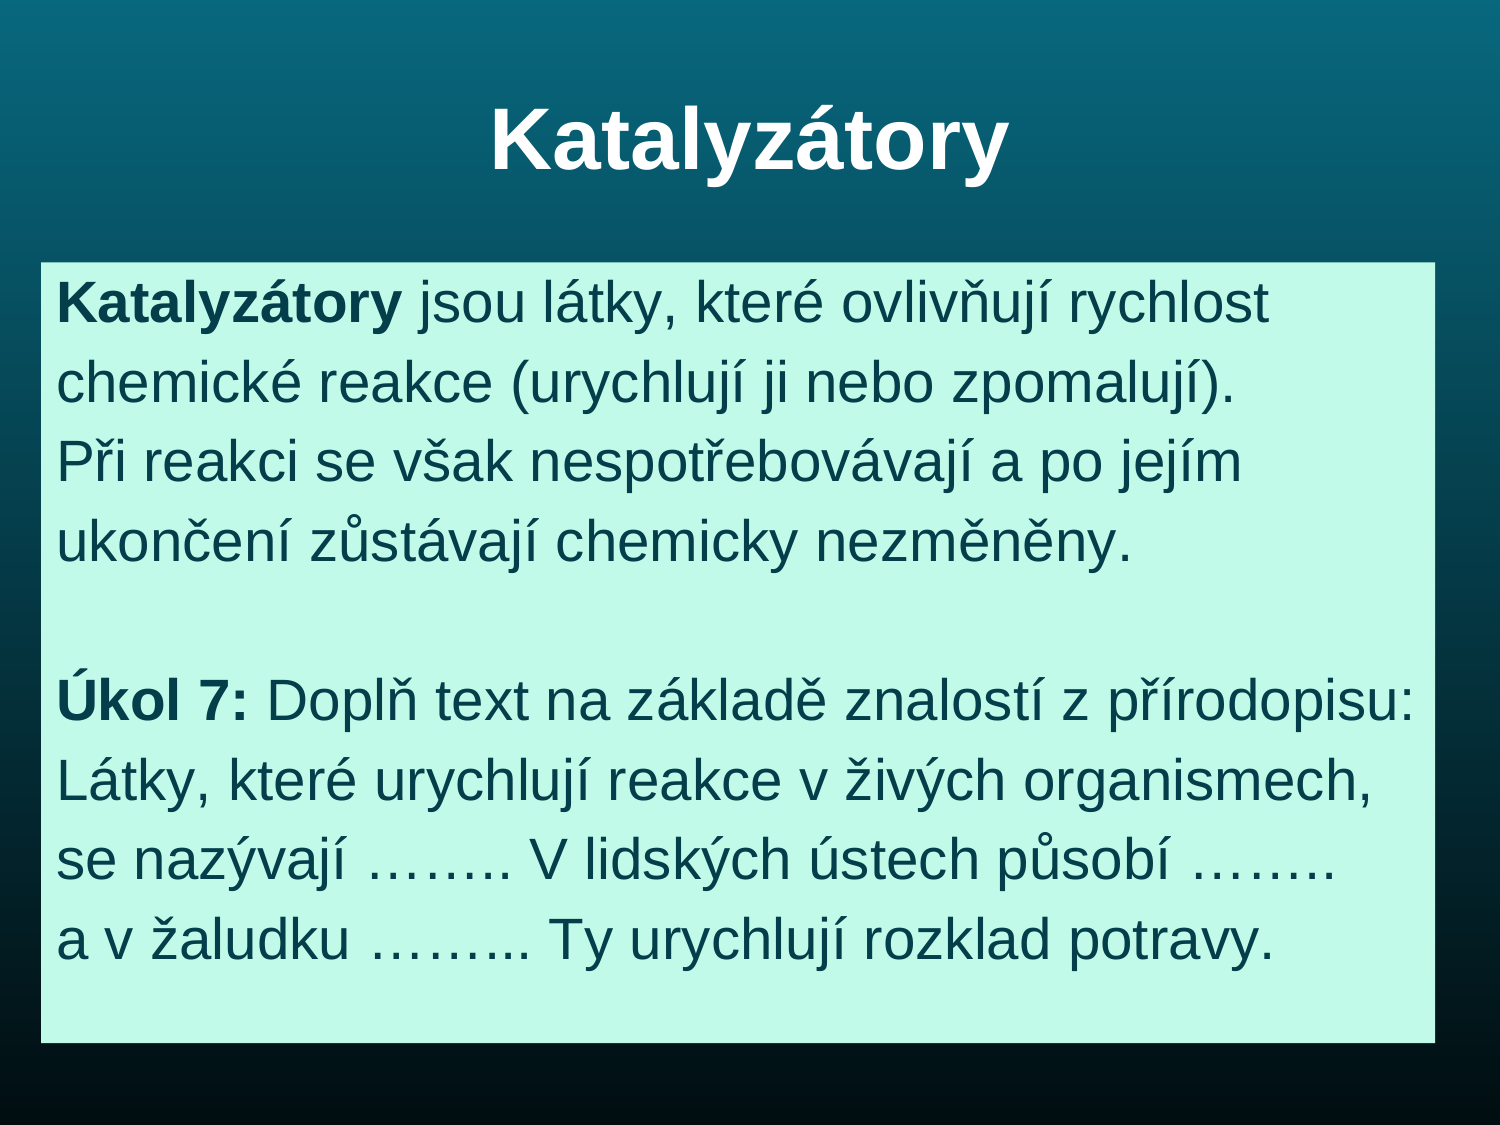

# Katalyzátory
Katalyzátory jsou látky, které ovlivňují rychlost
chemické reakce (urychlují ji nebo zpomalují).
Při reakci se však nespotřebovávají a po jejím
ukončení zůstávají chemicky nezměněny.
Úkol 7: Doplň text na základě znalostí z přírodopisu:
Látky, které urychlují reakce v živých organismech,
se nazývají …….. V lidských ústech působí ……..
a v žaludku ……... Ty urychlují rozklad potravy.